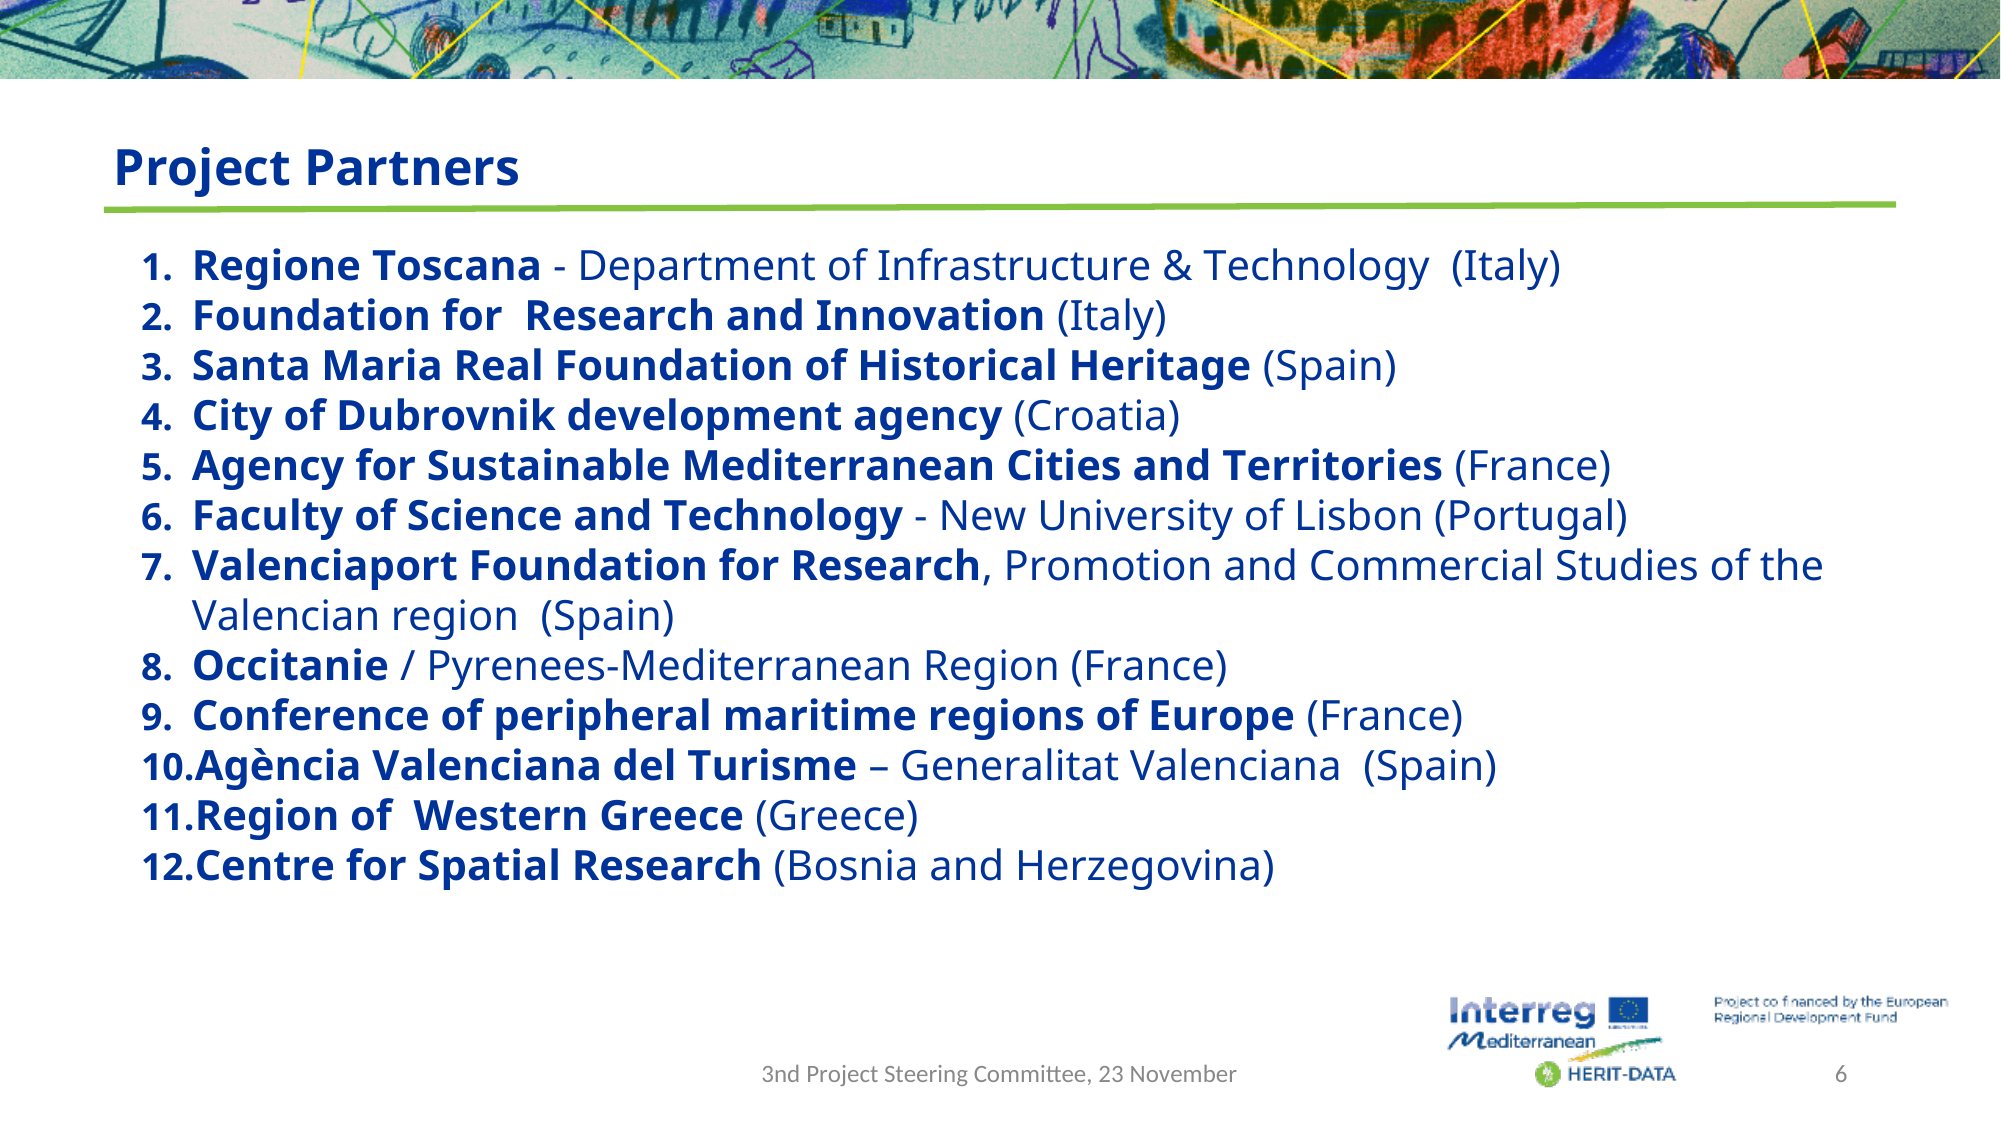

Project Partners
Regione Toscana - Department of Infrastructure & Technology (Italy)
Foundation for Research and Innovation (Italy)
Santa Maria Real Foundation of Historical Heritage (Spain)
City of Dubrovnik development agency (Croatia)
Agency for Sustainable Mediterranean Cities and Territories (France)
Faculty of Science and Technology - New University of Lisbon (Portugal)
Valenciaport Foundation for Research, Promotion and Commercial Studies of the Valencian region (Spain)
Occitanie / Pyrenees-Mediterranean Region (France)
Conference of peripheral maritime regions of Europe (France)
Agència Valenciana del Turisme – Generalitat Valenciana (Spain)
Region of Western Greece (Greece)
Centre for Spatial Research (Bosnia and Herzegovina)